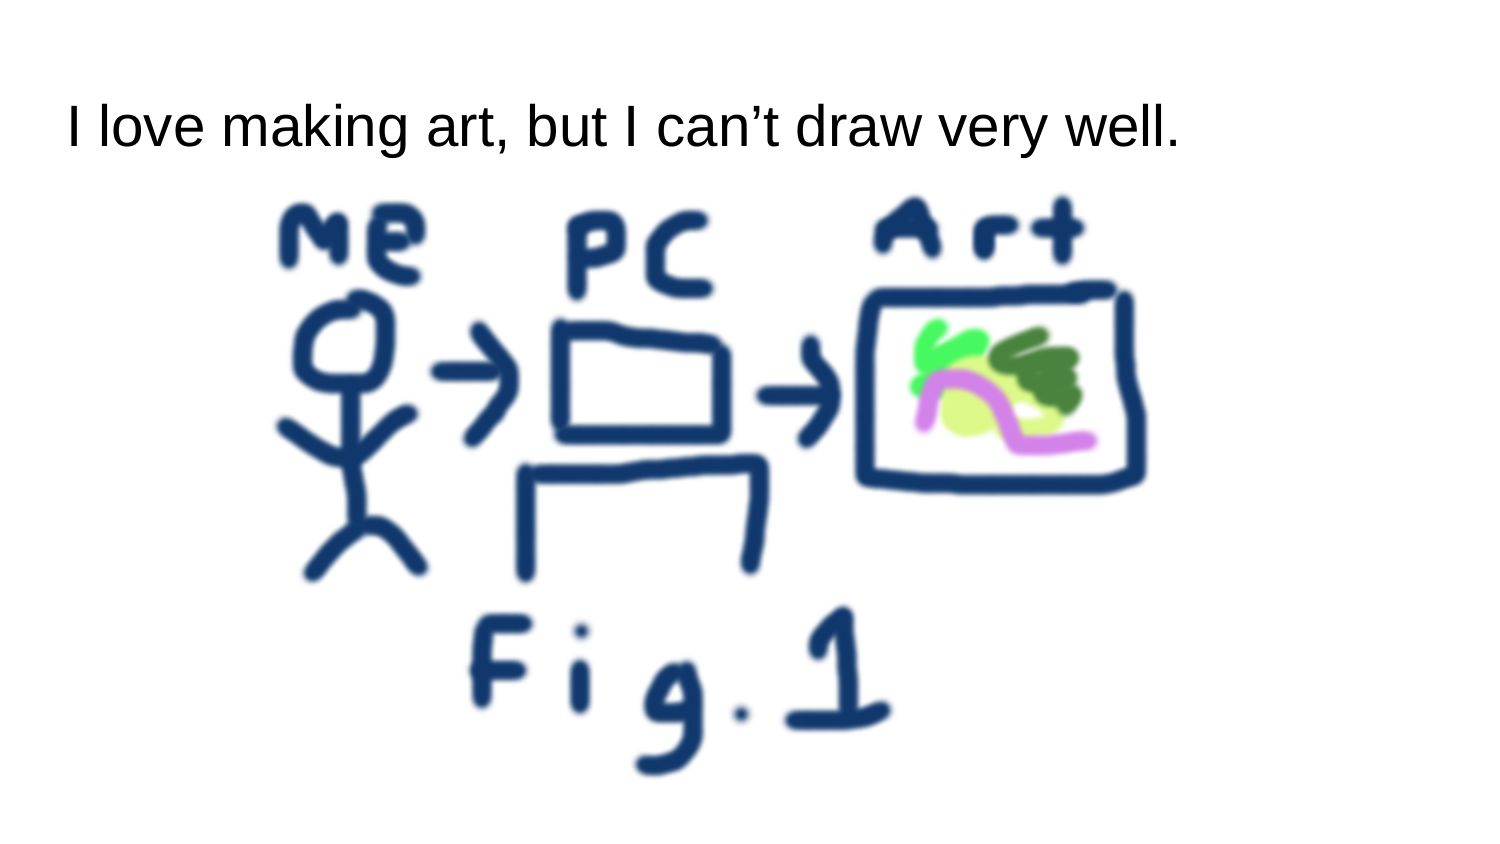

# I love making art, but I can’t draw very well.